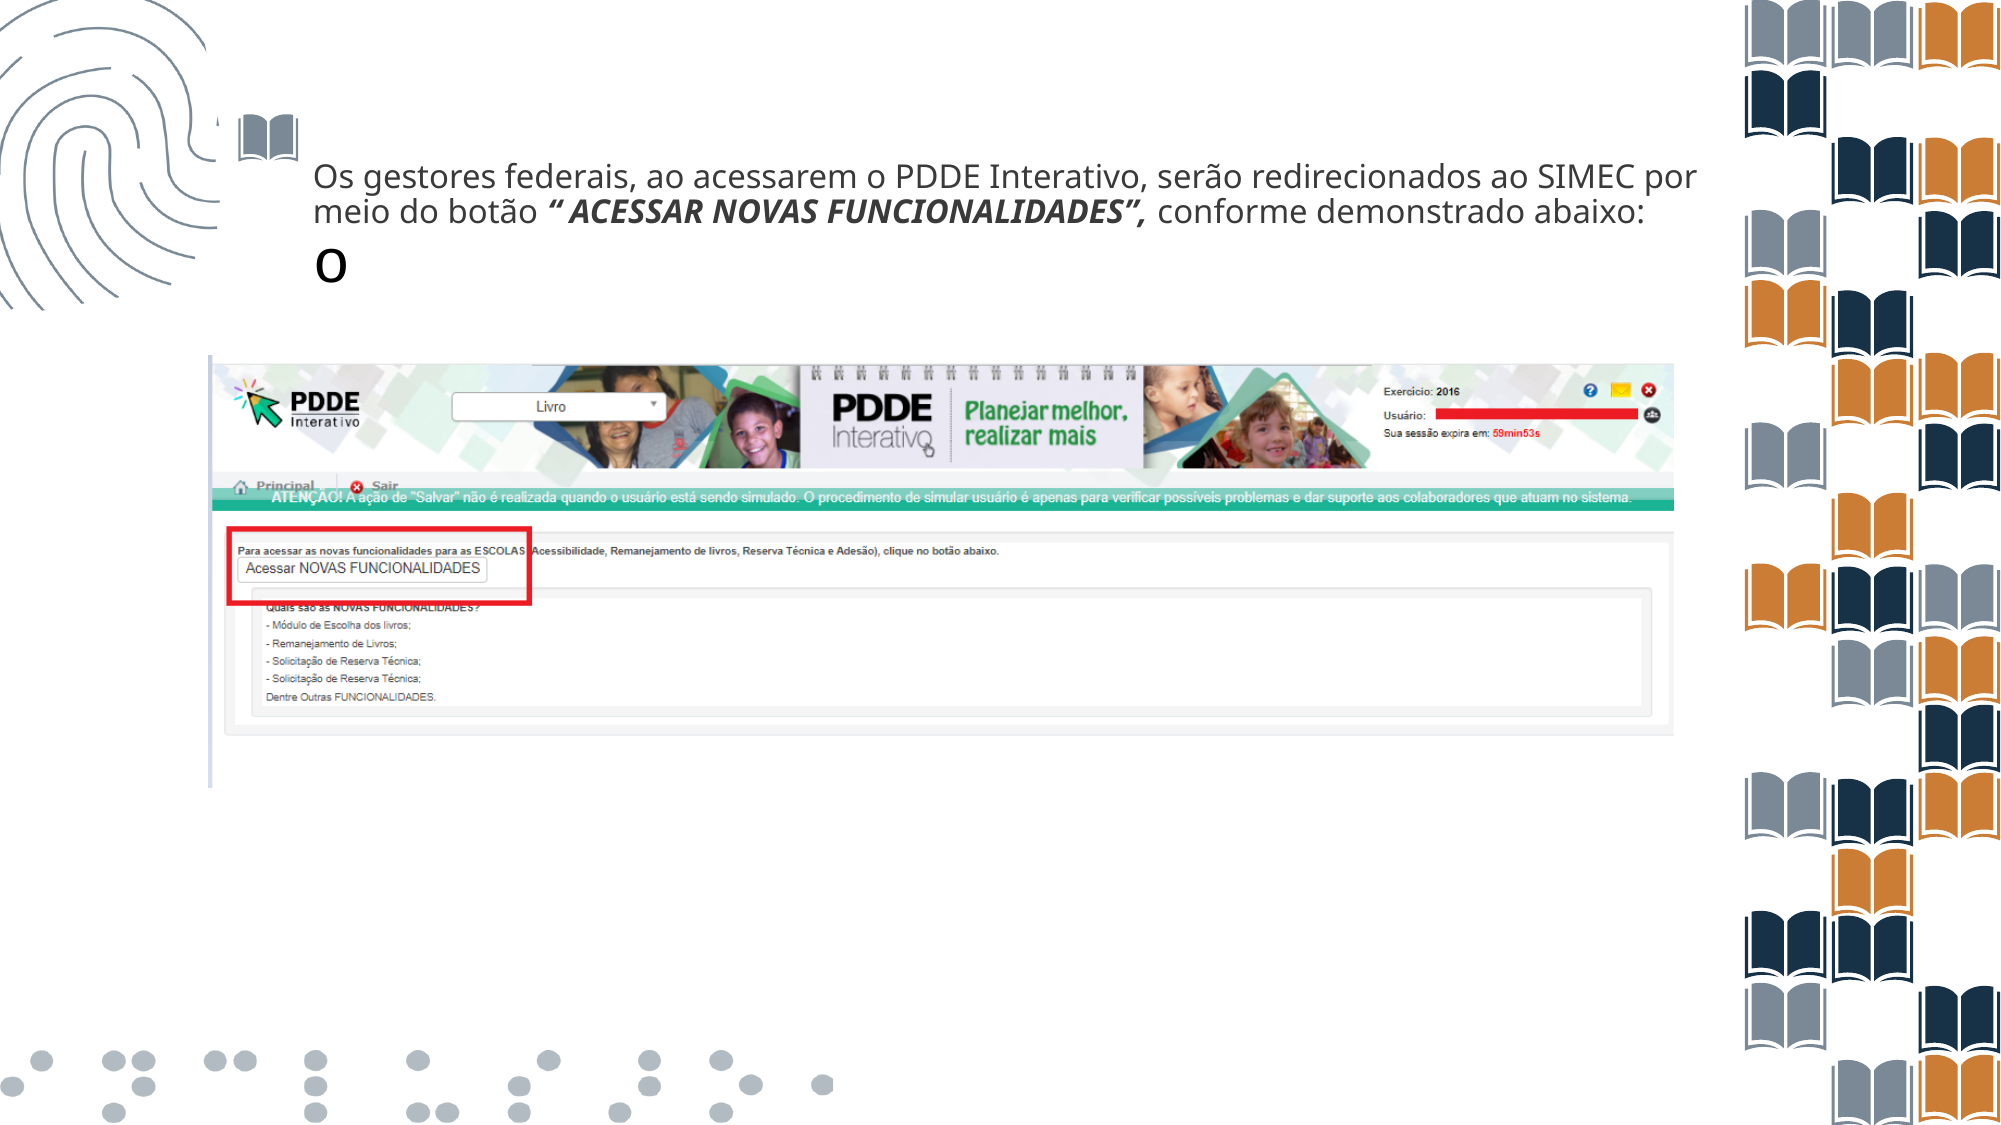

Os gestores federais, ao acessarem o PDDE Interativo, serão redirecionados ao SIMEC por meio do botão “ ACESSAR NOVAS FUNCIONALIDADES”, conforme demonstrado abaixo: